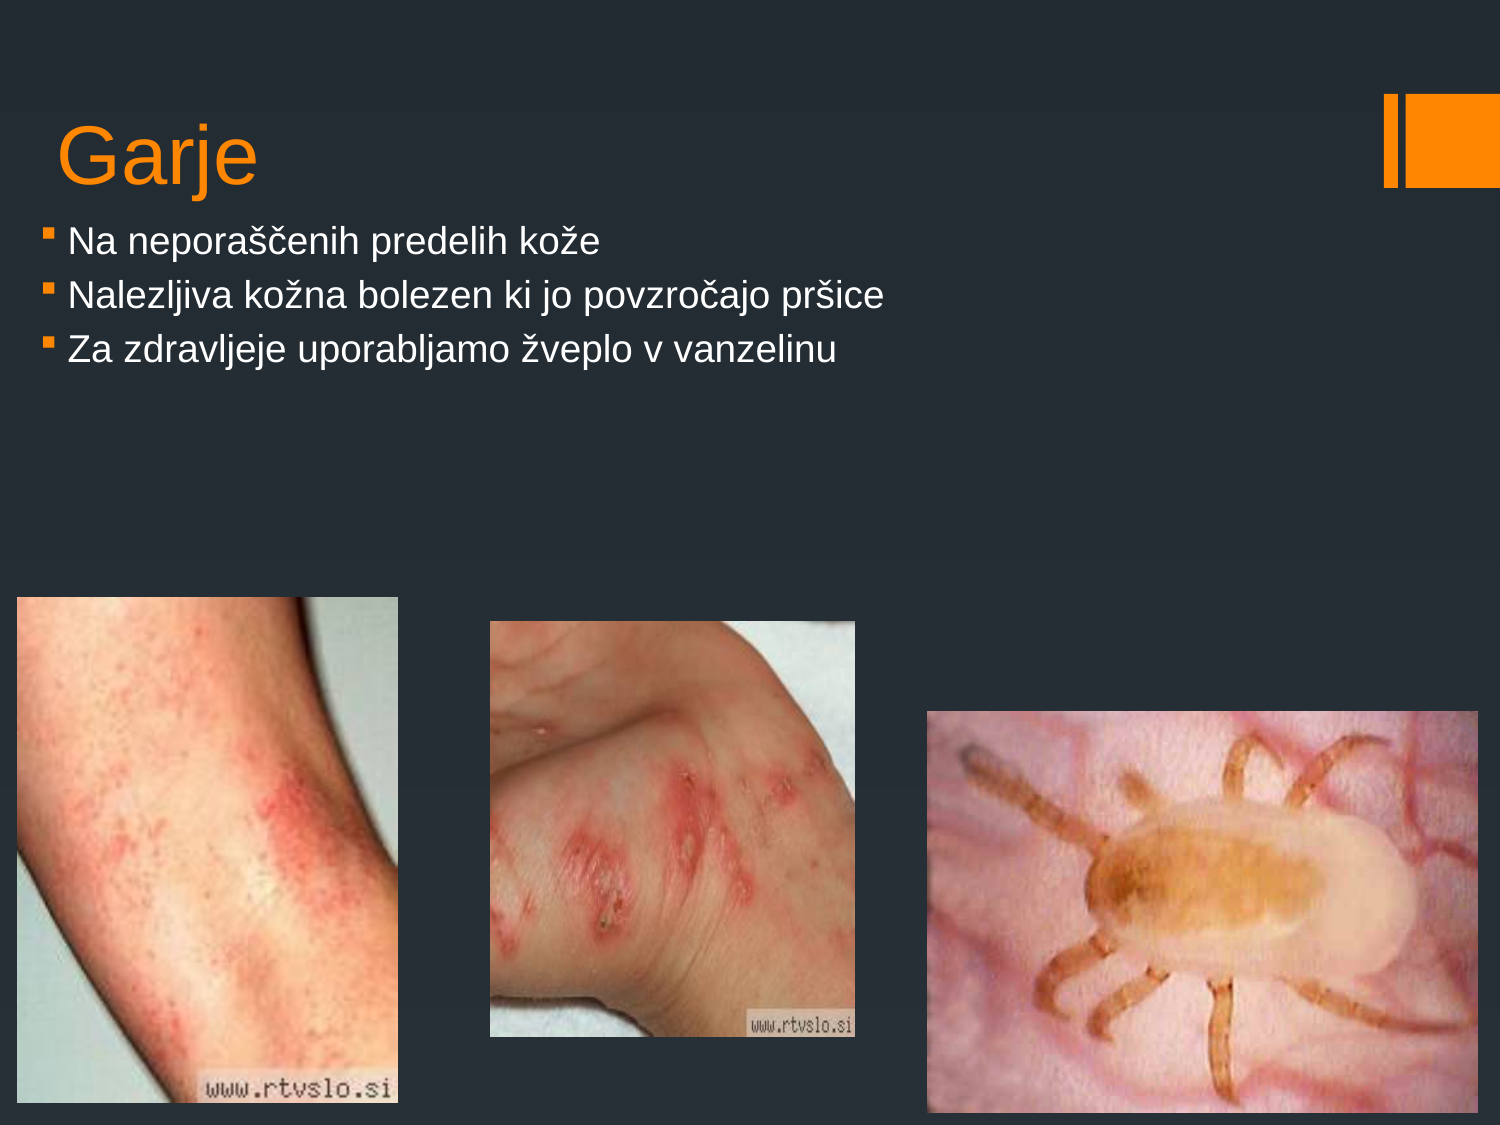

# Garje
Na neporaščenih predelih kože
Nalezljiva kožna bolezen ki jo povzročajo pršice
Za zdravljeje uporabljamo žveplo v vanzelinu